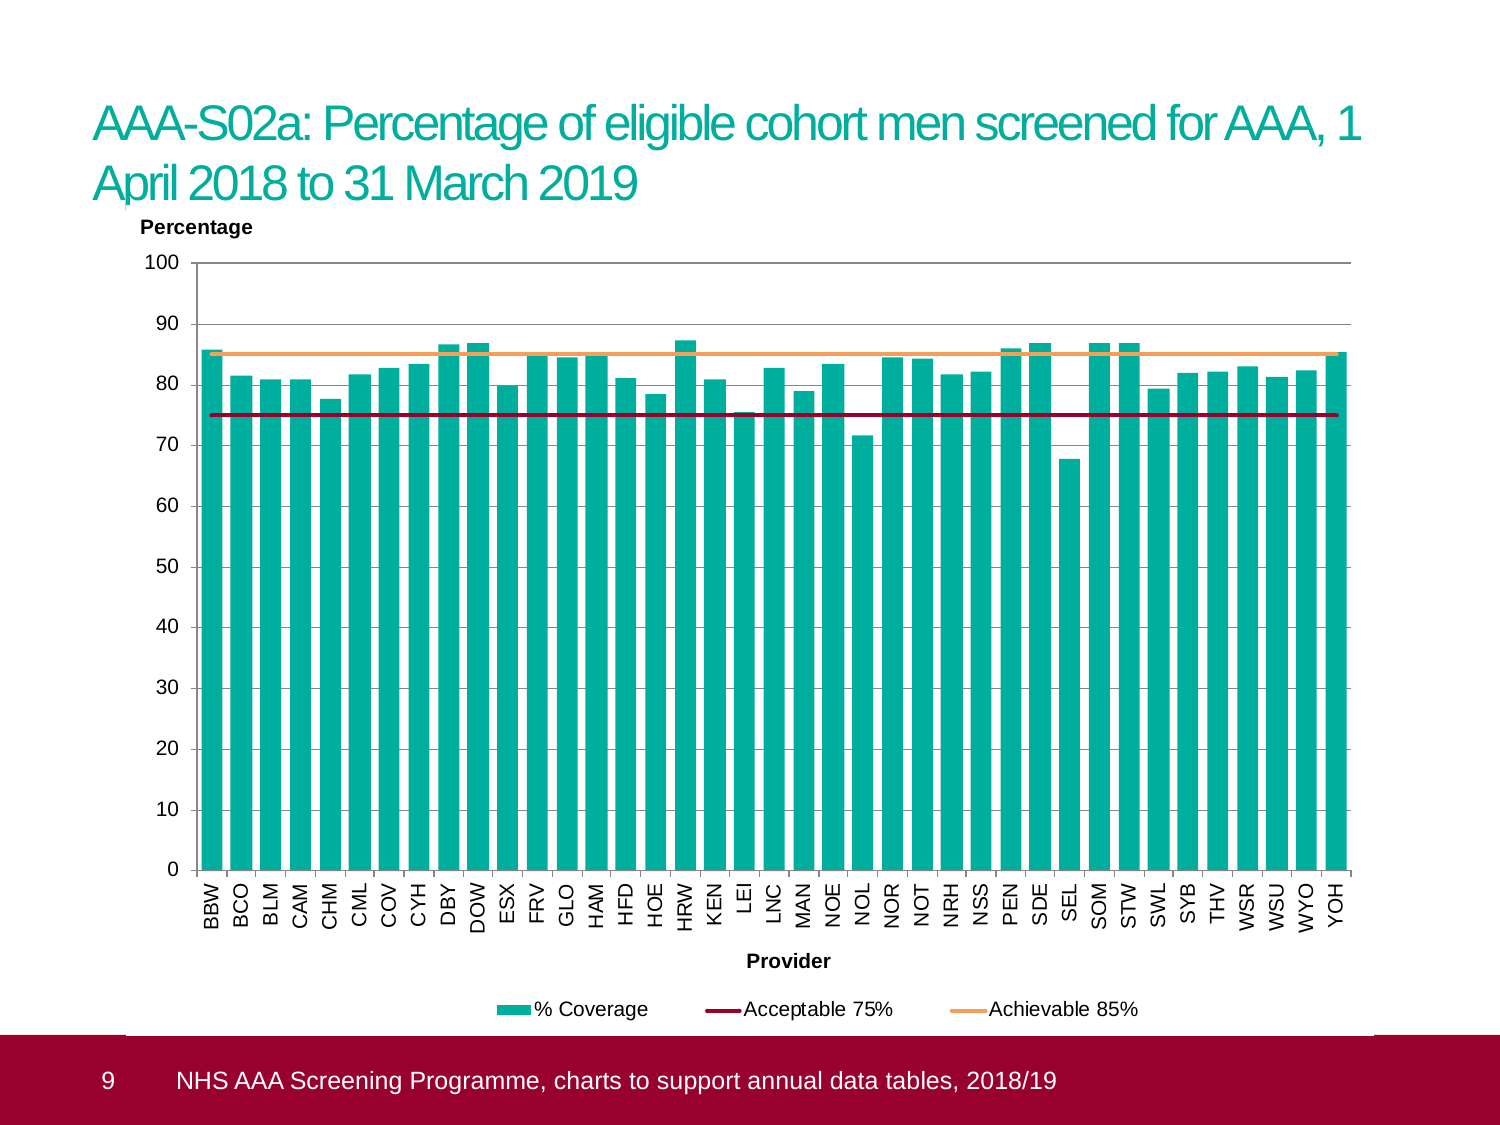

# AAA-S02a: Percentage of eligible cohort men screened for AAA, 1 April 2018 to 31 March 2019
NHS AAA Screening Programme, charts to support annual data tables, 2018/19